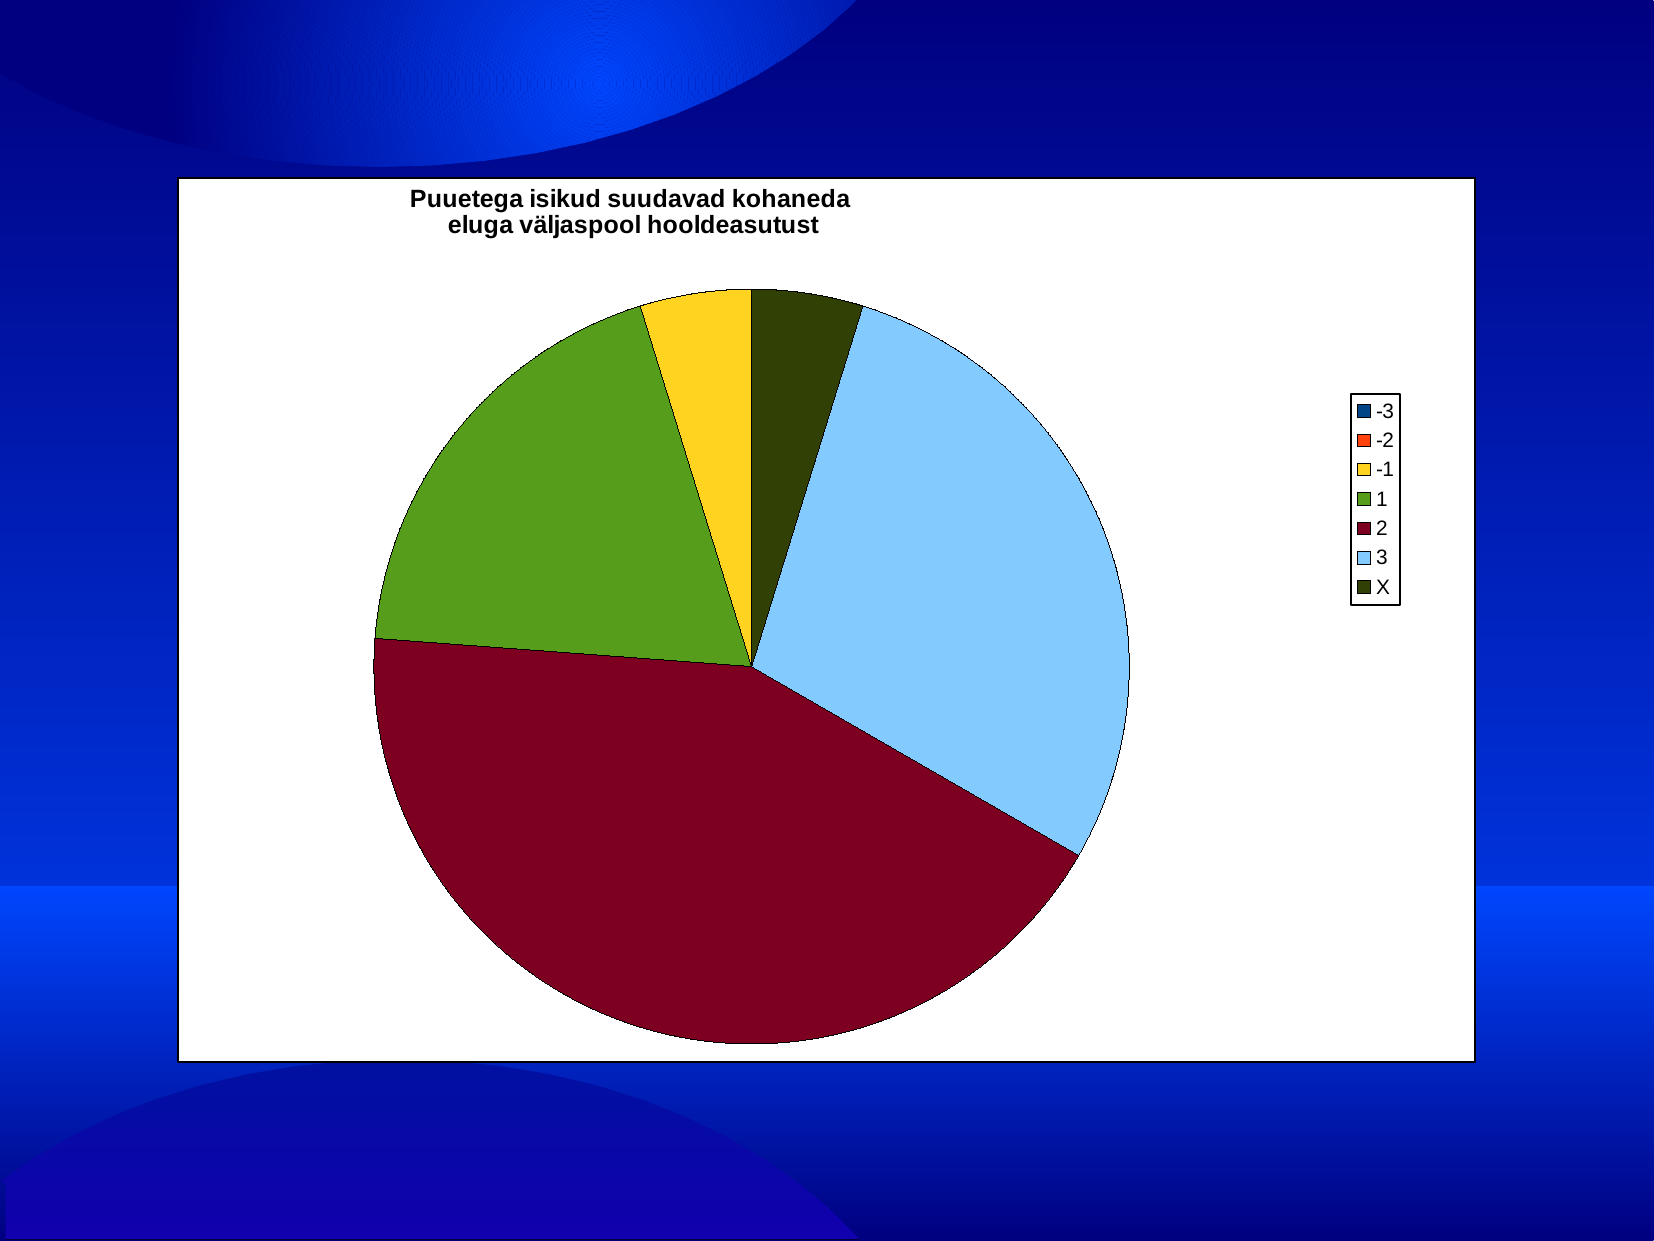

### Chart: Puuetega isikud suudavad kohaneda
eluga väljaspool hooldeasutust
| Category | Rida 42 |
|---|---|
| -3 | None |
| -2 | None |
| -1 | 1.0 |
| 1 | 4.0 |
| 2 | 9.0 |
| 3 | 6.0 |
| X | 1.0 |